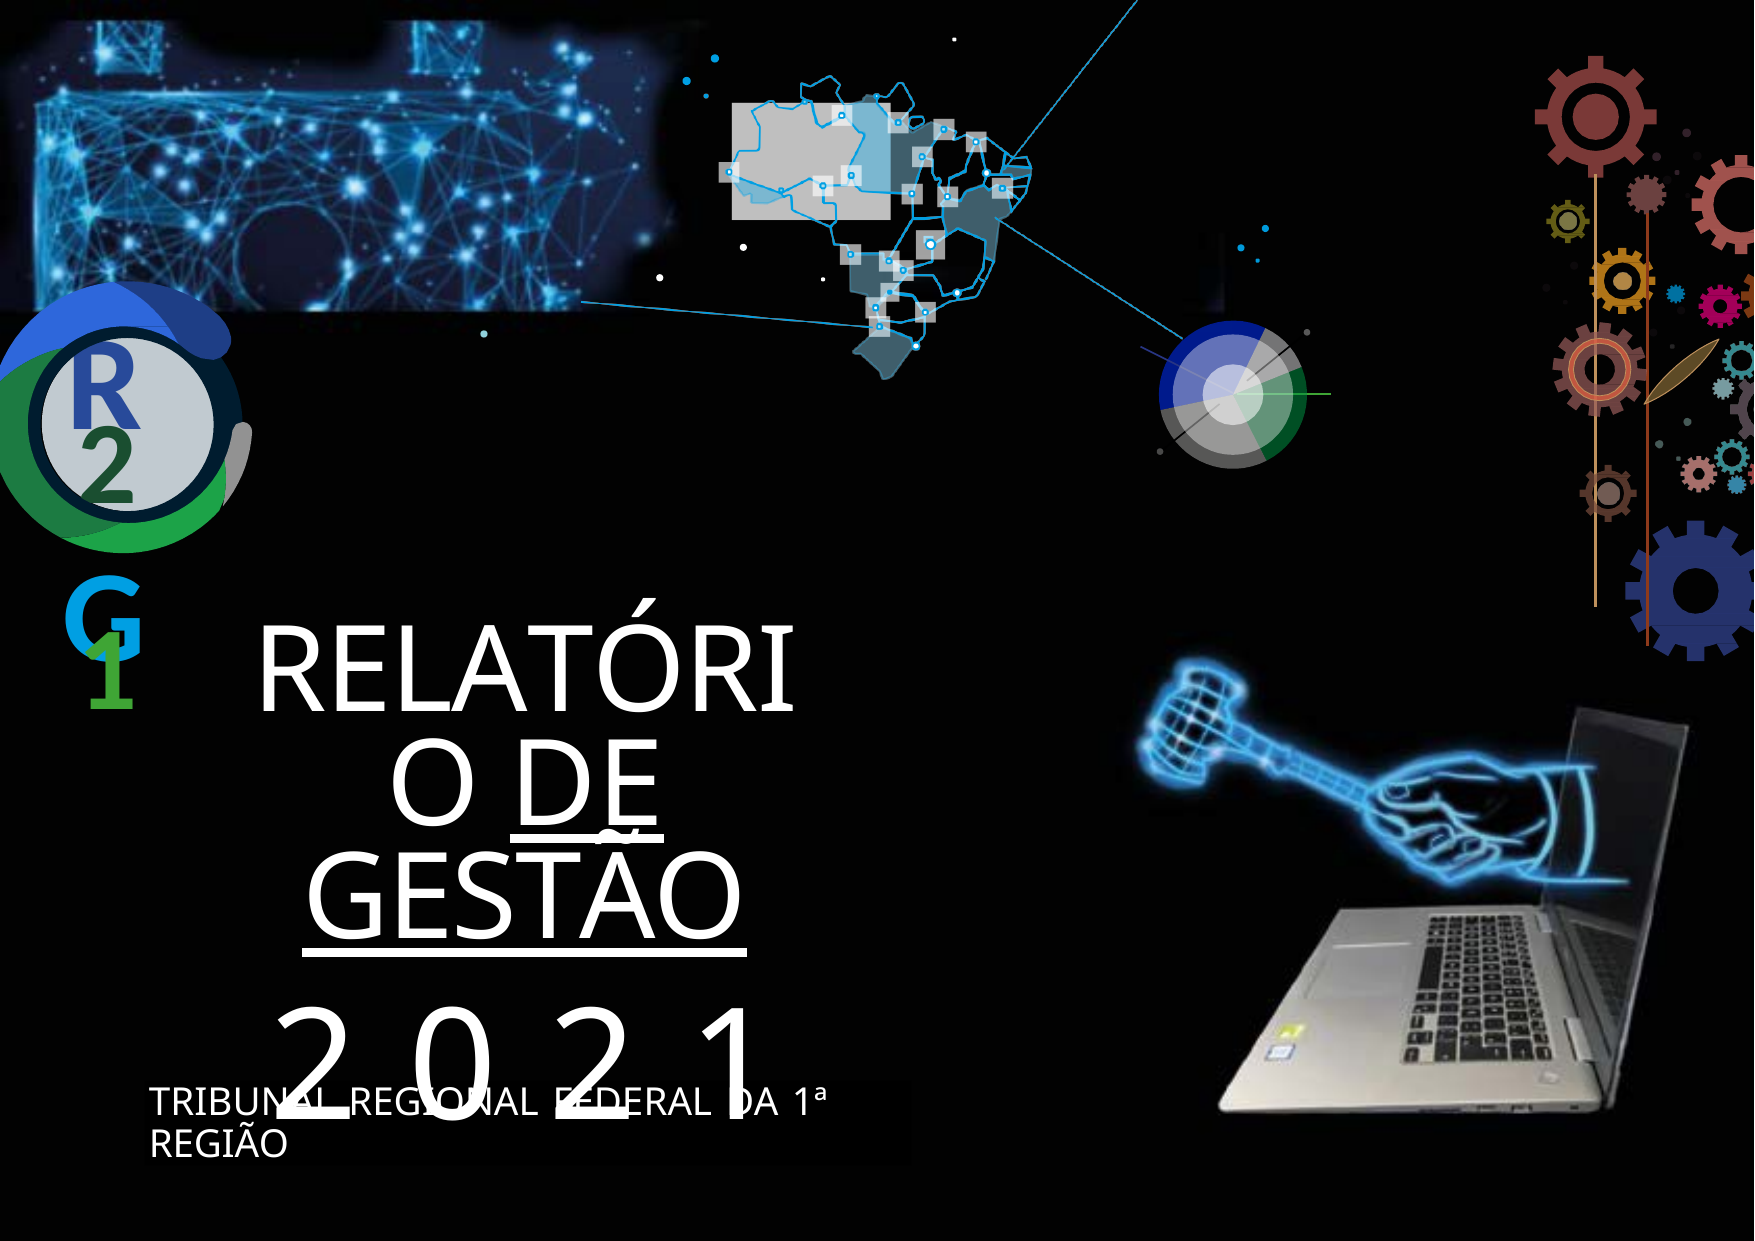

# RG
21
RELATÓRIO DE GESTÃO
2 0 2 1
TRIBUNAL REGIONAL FEDERAL DA 1ª REGIÃO